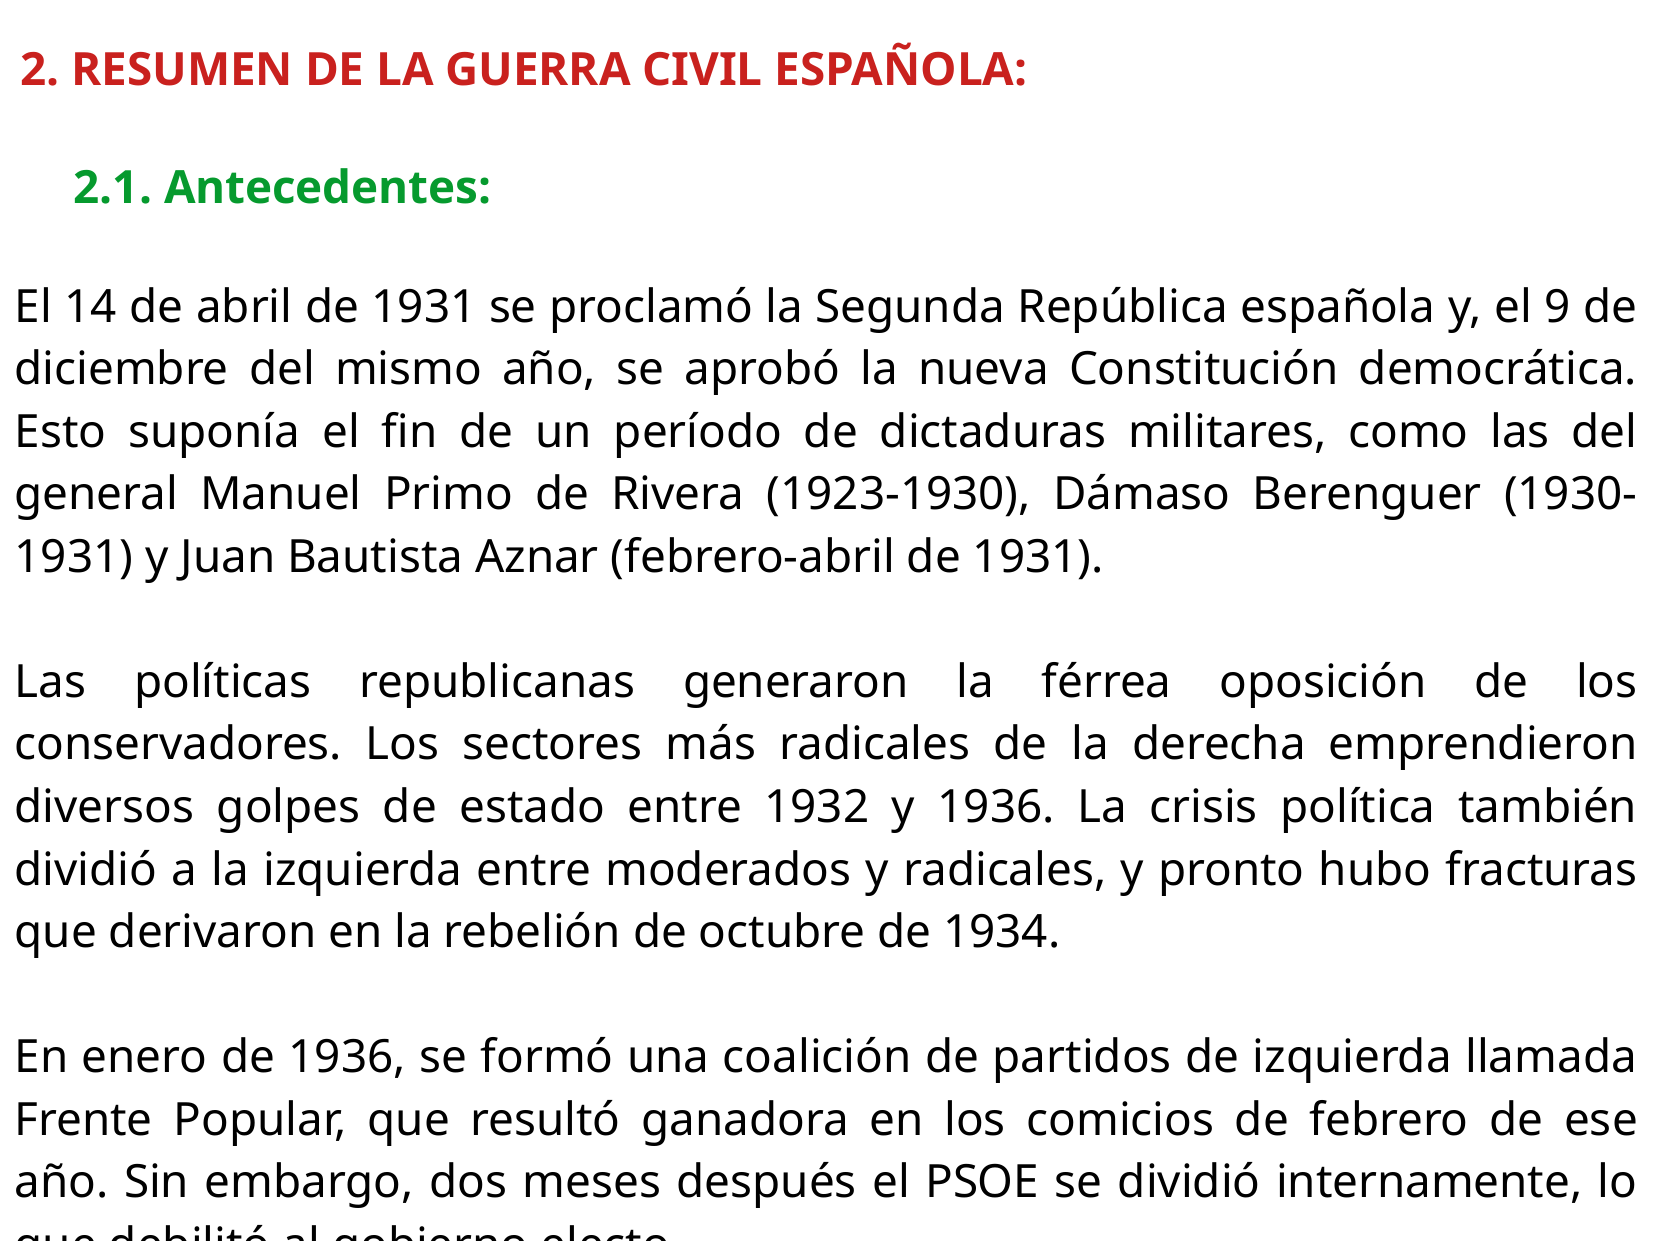

2. Resumen de la Guerra Civil española:
2.1. Antecedentes:
El 14 de abril de 1931 se proclamó la Segunda República española y, el 9 de diciembre del mismo año, se aprobó la nueva Constitución democrática. Esto suponía el fin de un período de dictaduras militares, como las del general Manuel Primo de Rivera (1923-1930), Dámaso Berenguer (1930-1931) y Juan Bautista Aznar (febrero-abril de 1931).
Las políticas republicanas generaron la férrea oposición de los conservadores. Los sectores más radicales de la derecha emprendieron diversos golpes de estado entre 1932 y 1936. La crisis política también dividió a la izquierda entre moderados y radicales, y pronto hubo fracturas que derivaron en la rebelión de octubre de 1934.
En enero de 1936, se formó una coalición de partidos de izquierda llamada Frente Popular, que resultó ganadora en los comicios de febrero de ese año. Sin embargo, dos meses después el PSOE se dividió internamente, lo que debilitó al gobierno electo.